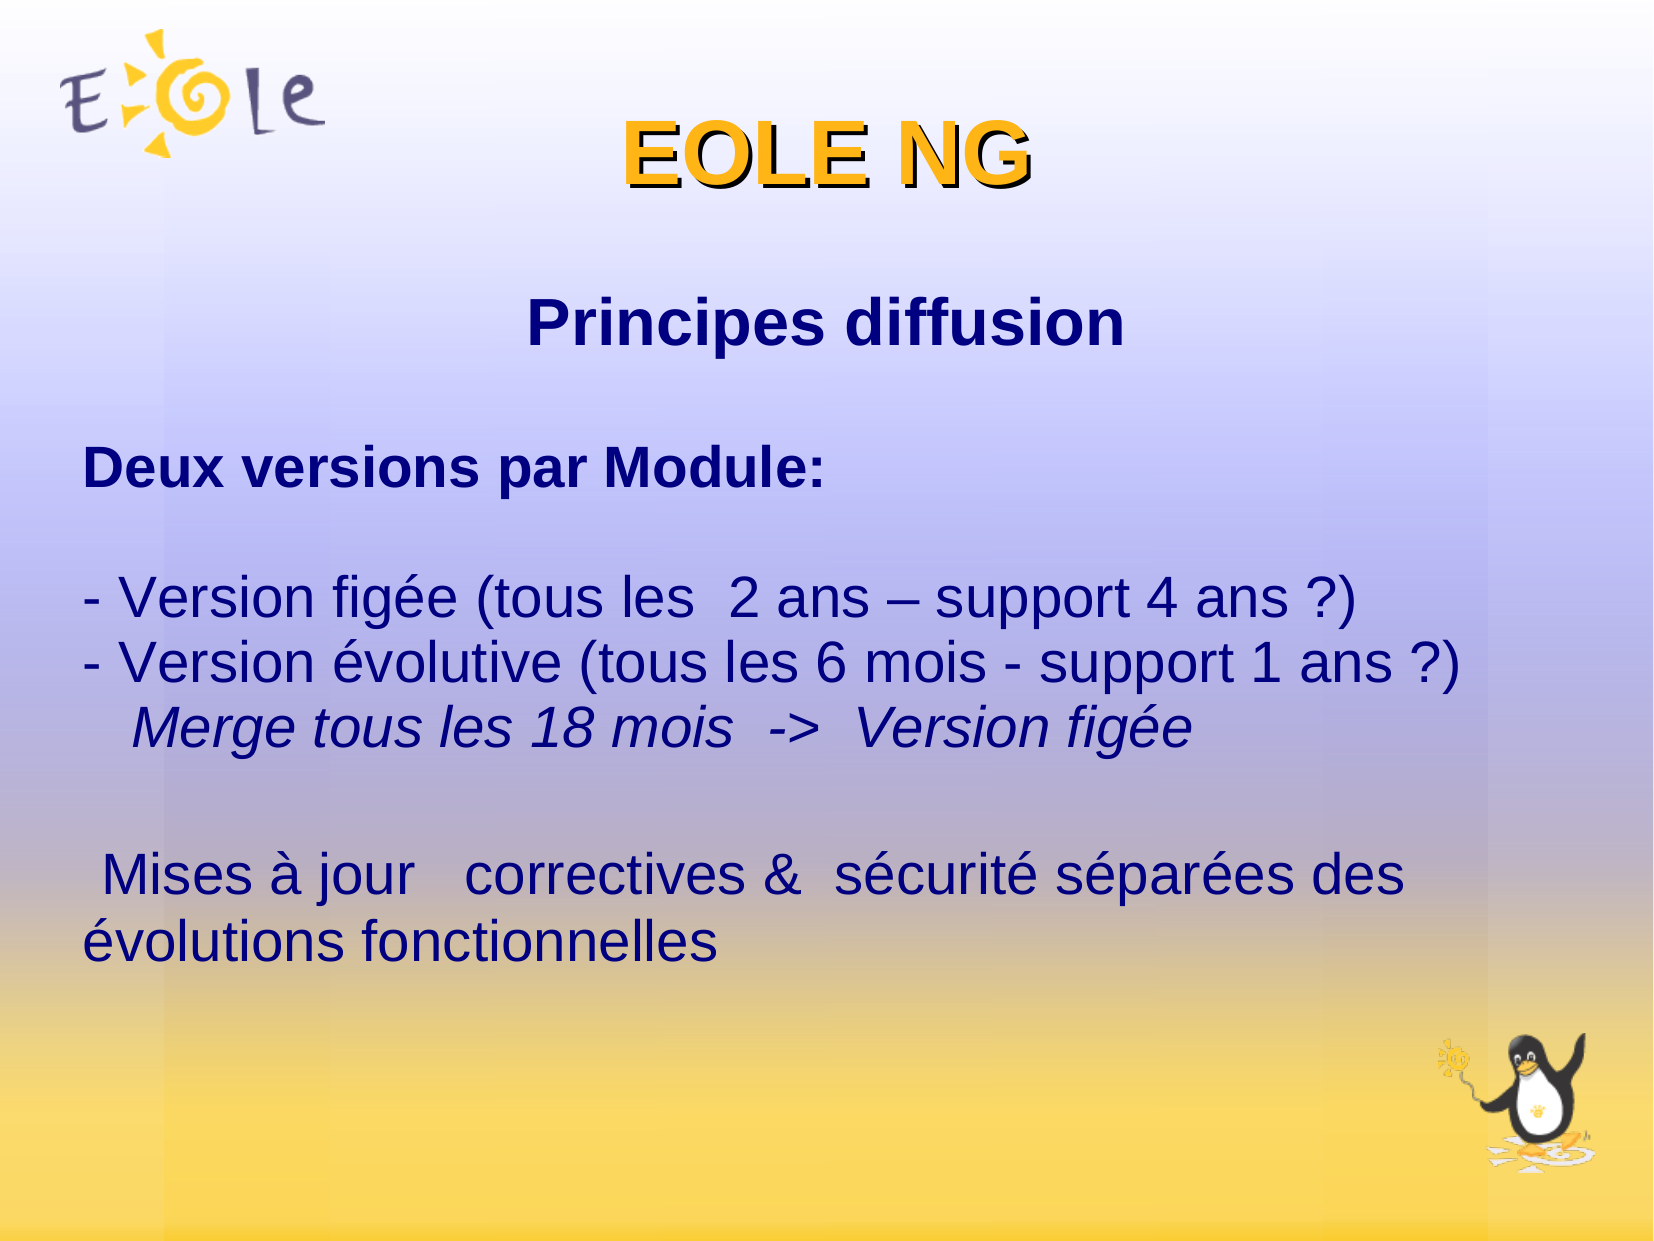

# EOLE NG
Principes diffusion
Deux versions par Module:
- Version figée (tous les 2 ans – support 4 ans ?)
- Version évolutive (tous les 6 mois - support 1 ans ?)
 Merge tous les 18 mois -> Version figée
 Mises à jour correctives & sécurité séparées des évolutions fonctionnelles